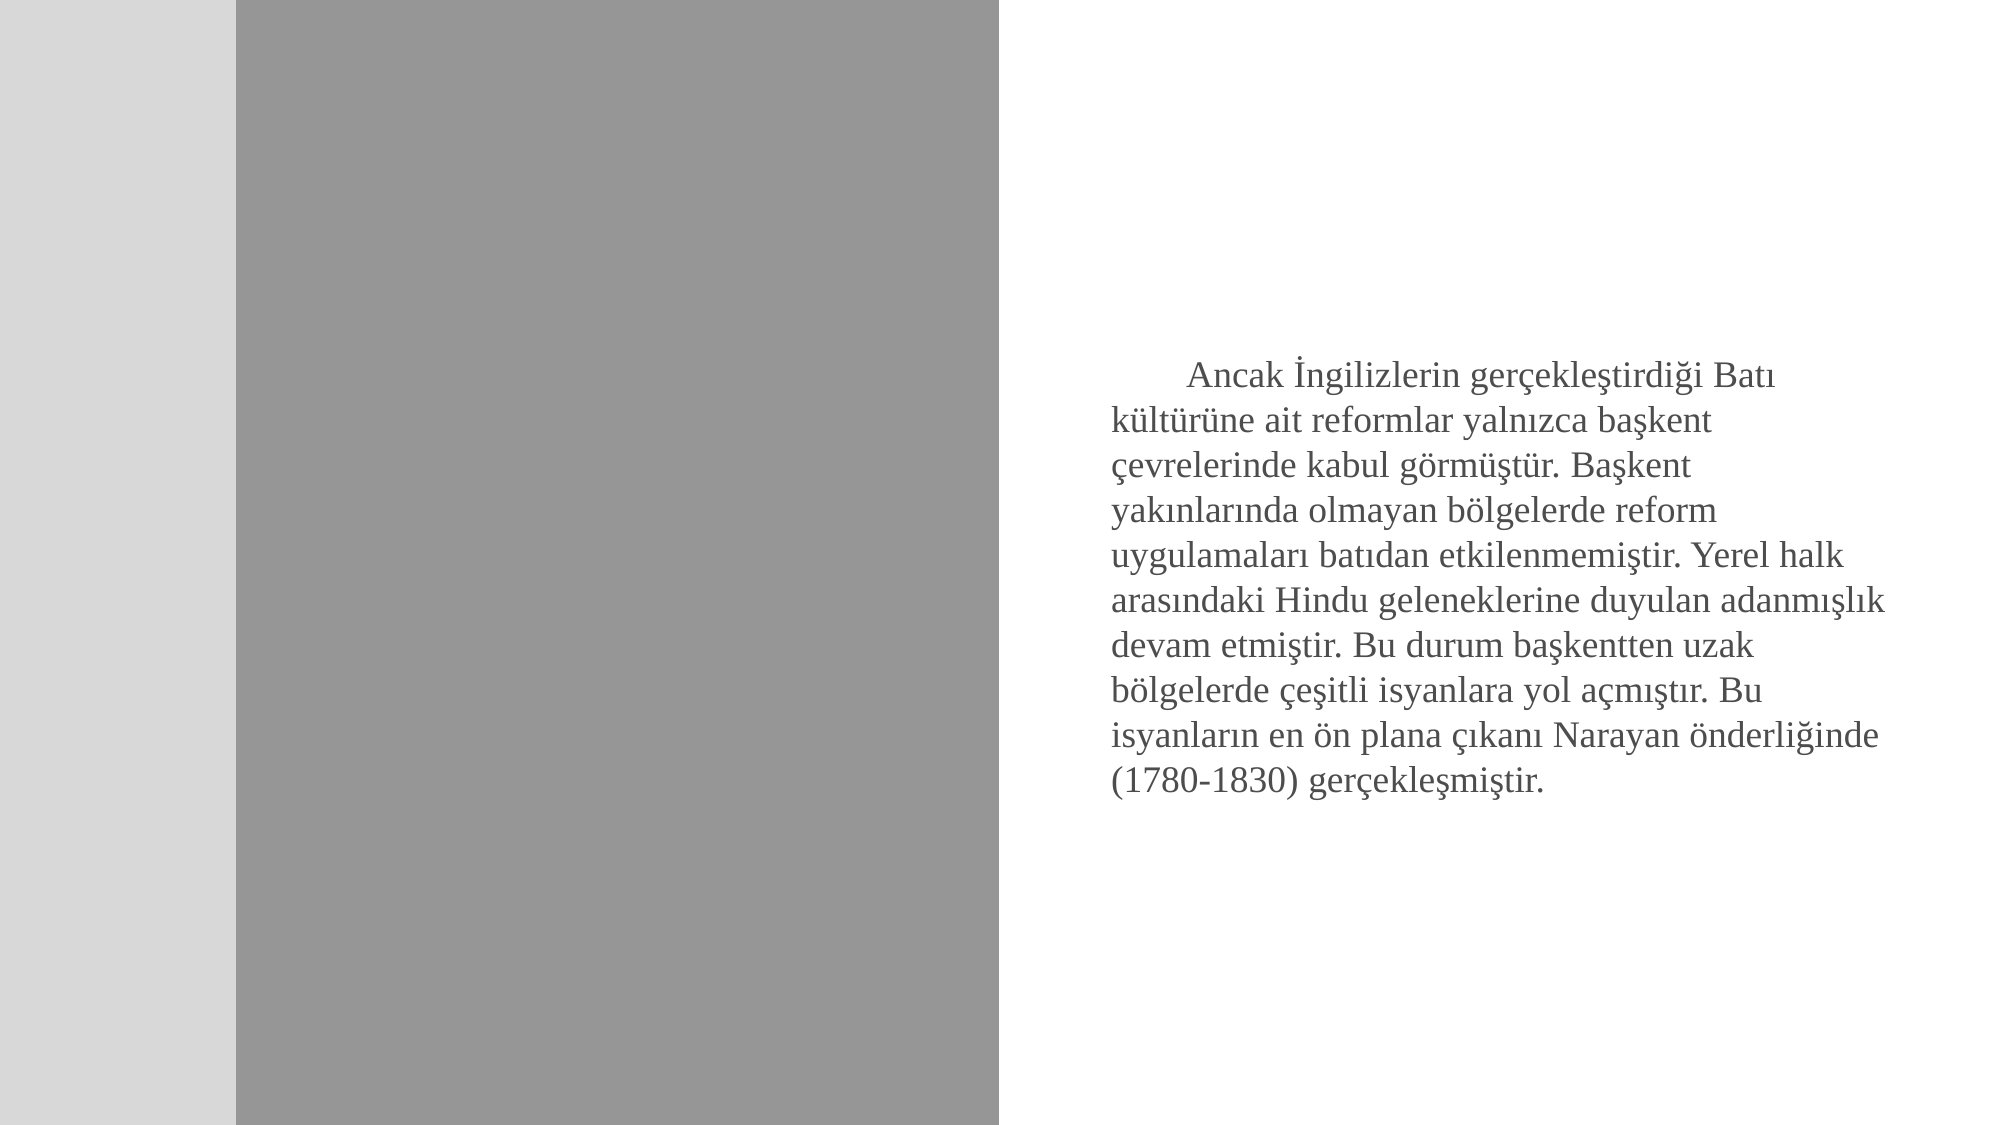

# Ancak İngilizlerin gerçekleştirdiği Batı kültürüne ait reformlar yalnızca başkent çevrelerinde kabul görmüştür. Başkent yakınlarında olmayan bölgelerde reform uygulamaları batıdan etkilenmemiştir. Yerel halk arasındaki Hindu geleneklerine duyulan adanmışlık devam etmiştir. Bu durum başkentten uzak bölgelerde çeşitli isyanlara yol açmıştır. Bu isyanların en ön plana çıkanı Narayan önderliğinde (1780-1830) gerçekleşmiştir.